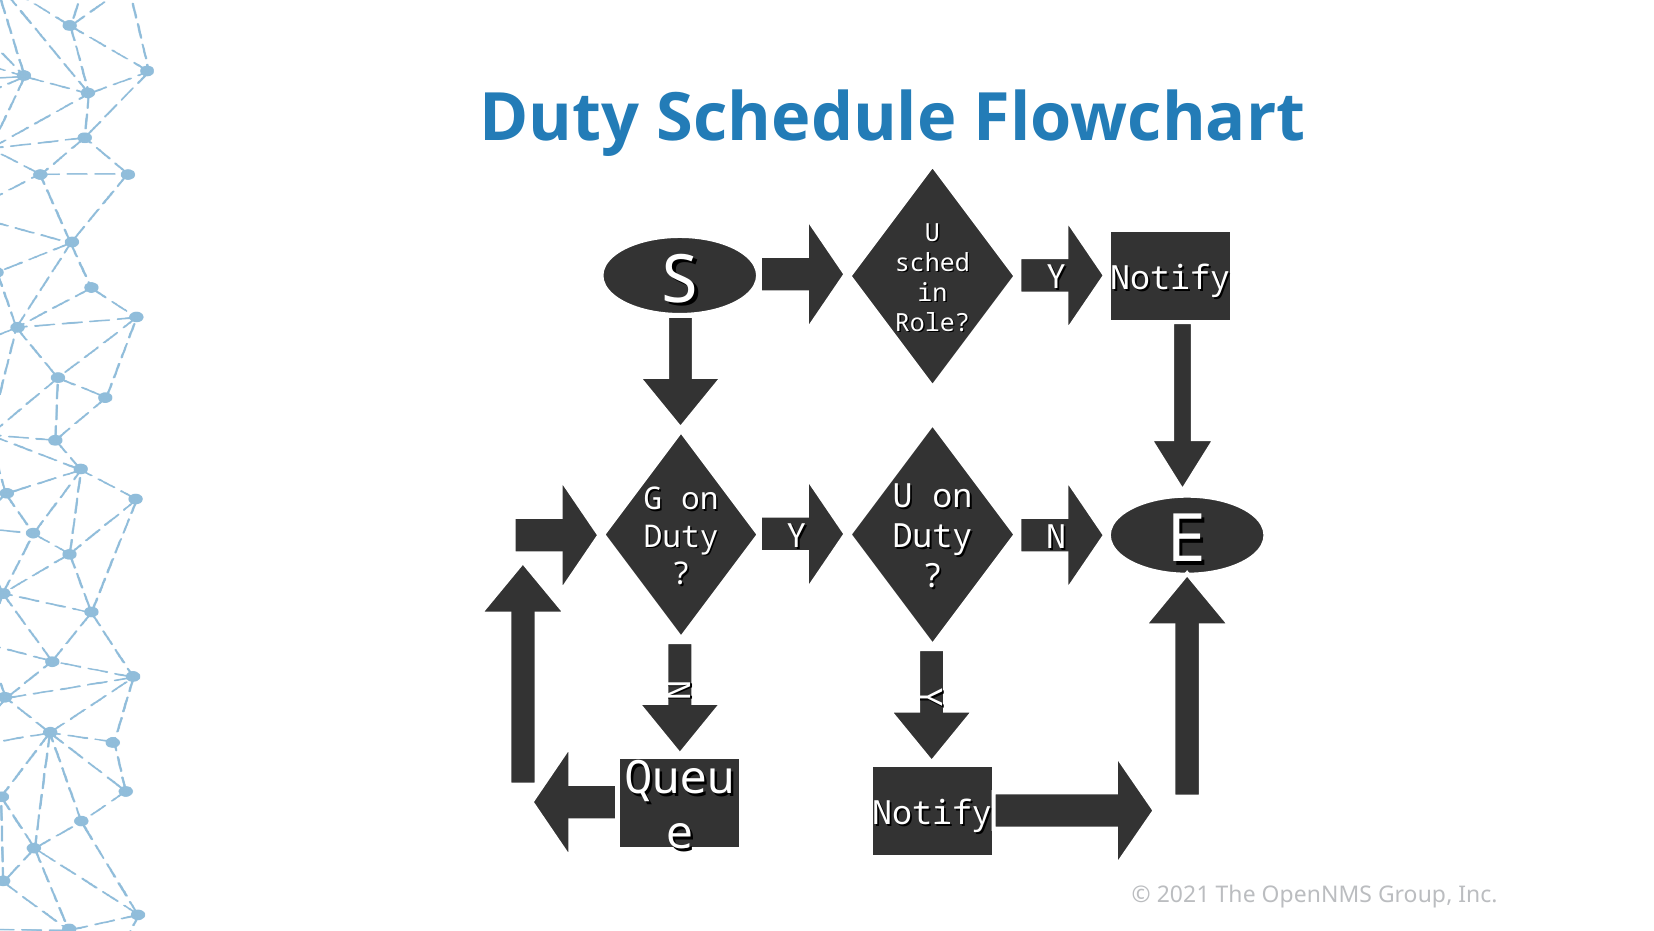

# Duty Schedule Flowchart
U sched in Role?
Y
Notify
S
U on Duty?
G on Duty?
Y
N
E
N
Y
Queue
Notify